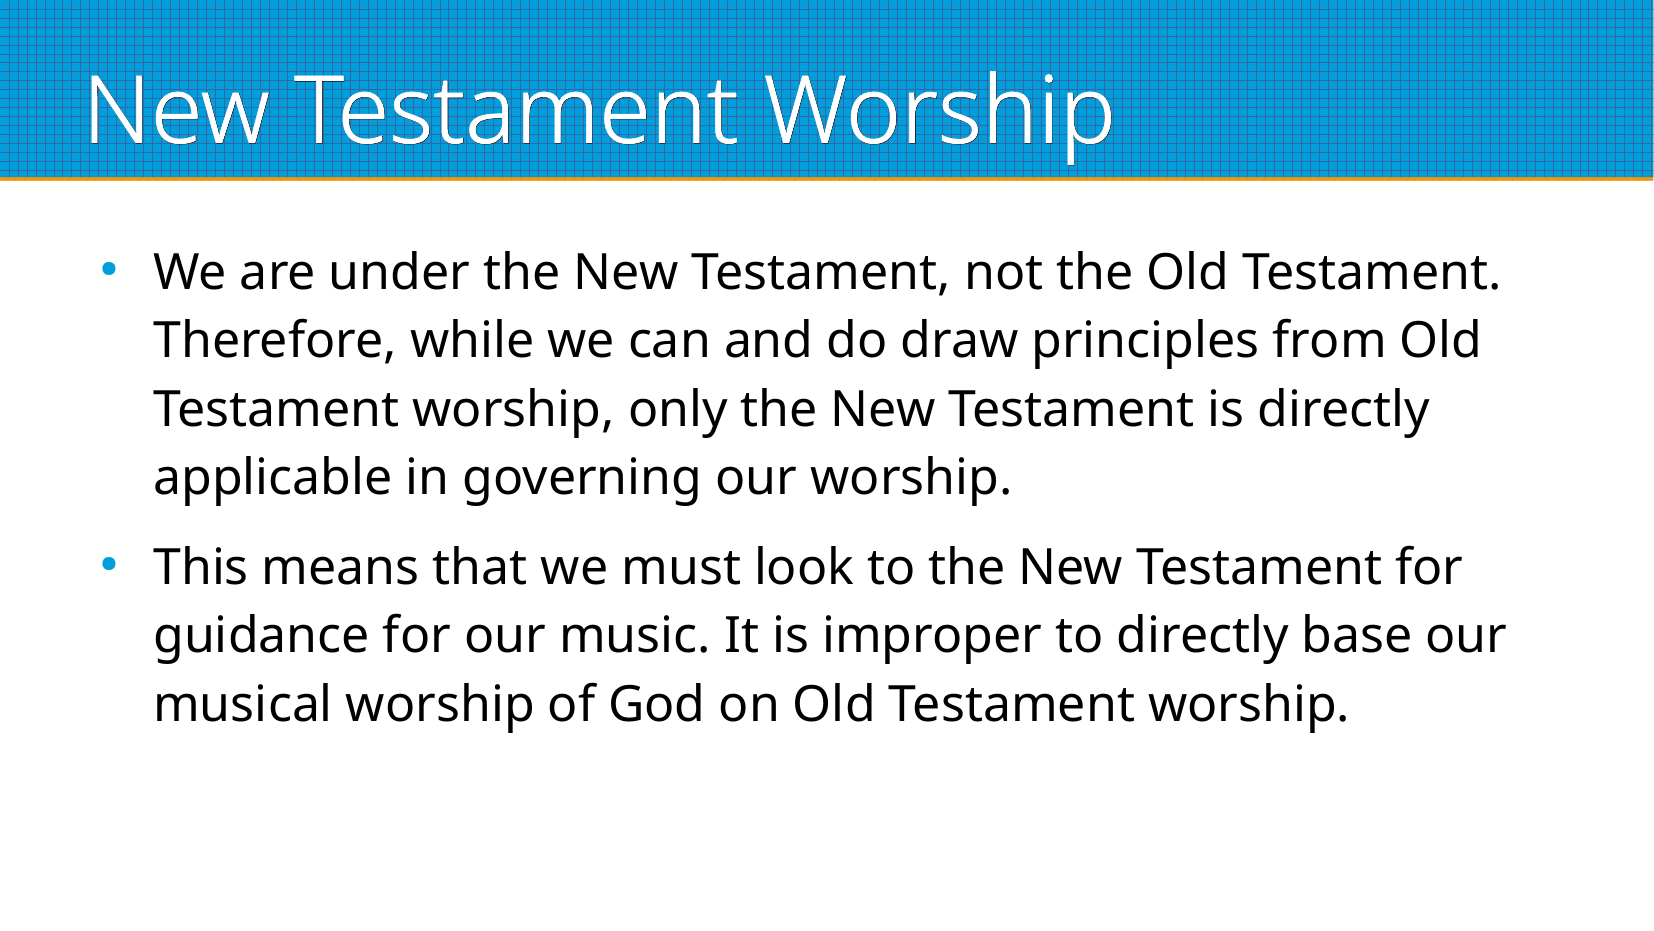

# New Testament Worship
We are under the New Testament, not the Old Testament. Therefore, while we can and do draw principles from Old Testament worship, only the New Testament is directly applicable in governing our worship.
This means that we must look to the New Testament for guidance for our music. It is improper to directly base our musical worship of God on Old Testament worship.